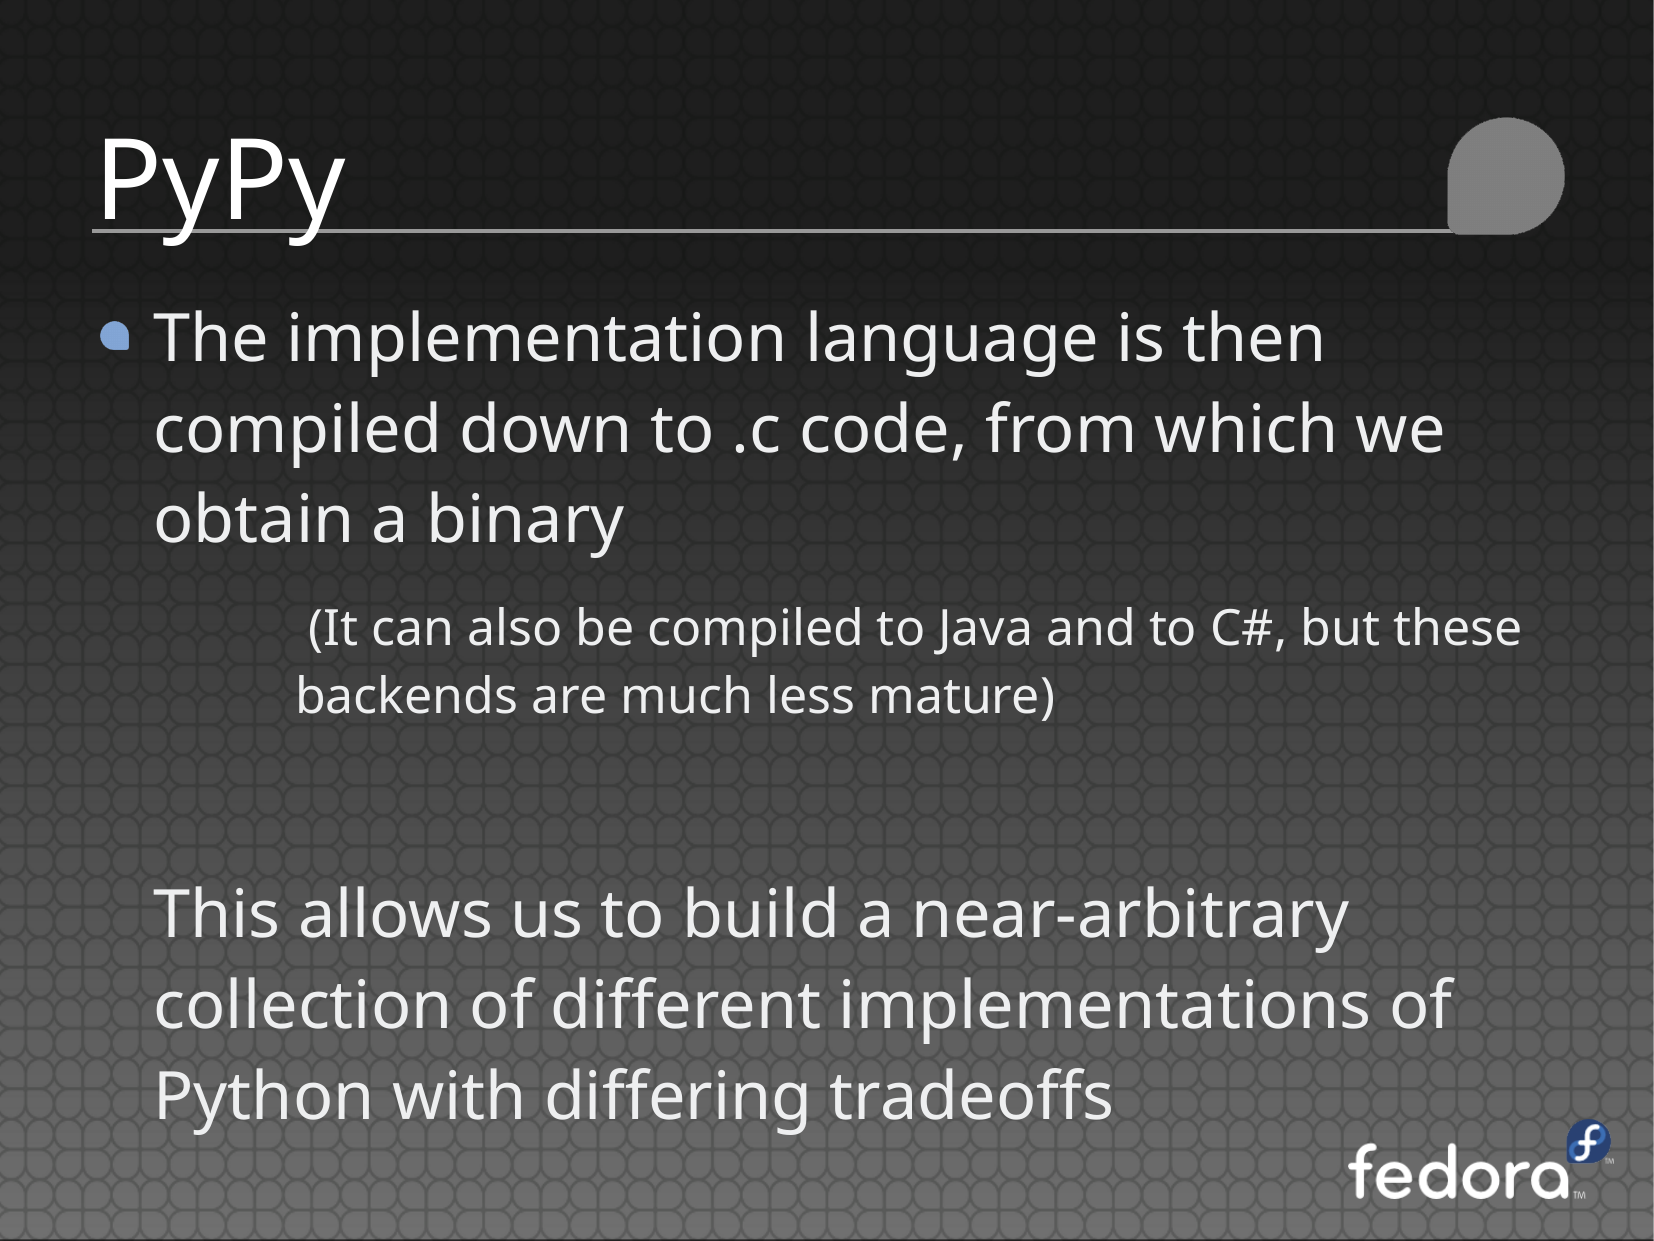

PyPy
# The implementation language is then compiled down to .c code, from which we obtain a binary
 (It can also be compiled to Java and to C#, but these backends are much less mature)
This allows us to build a near-arbitrary collection of different implementations of Python with differing tradeoffs